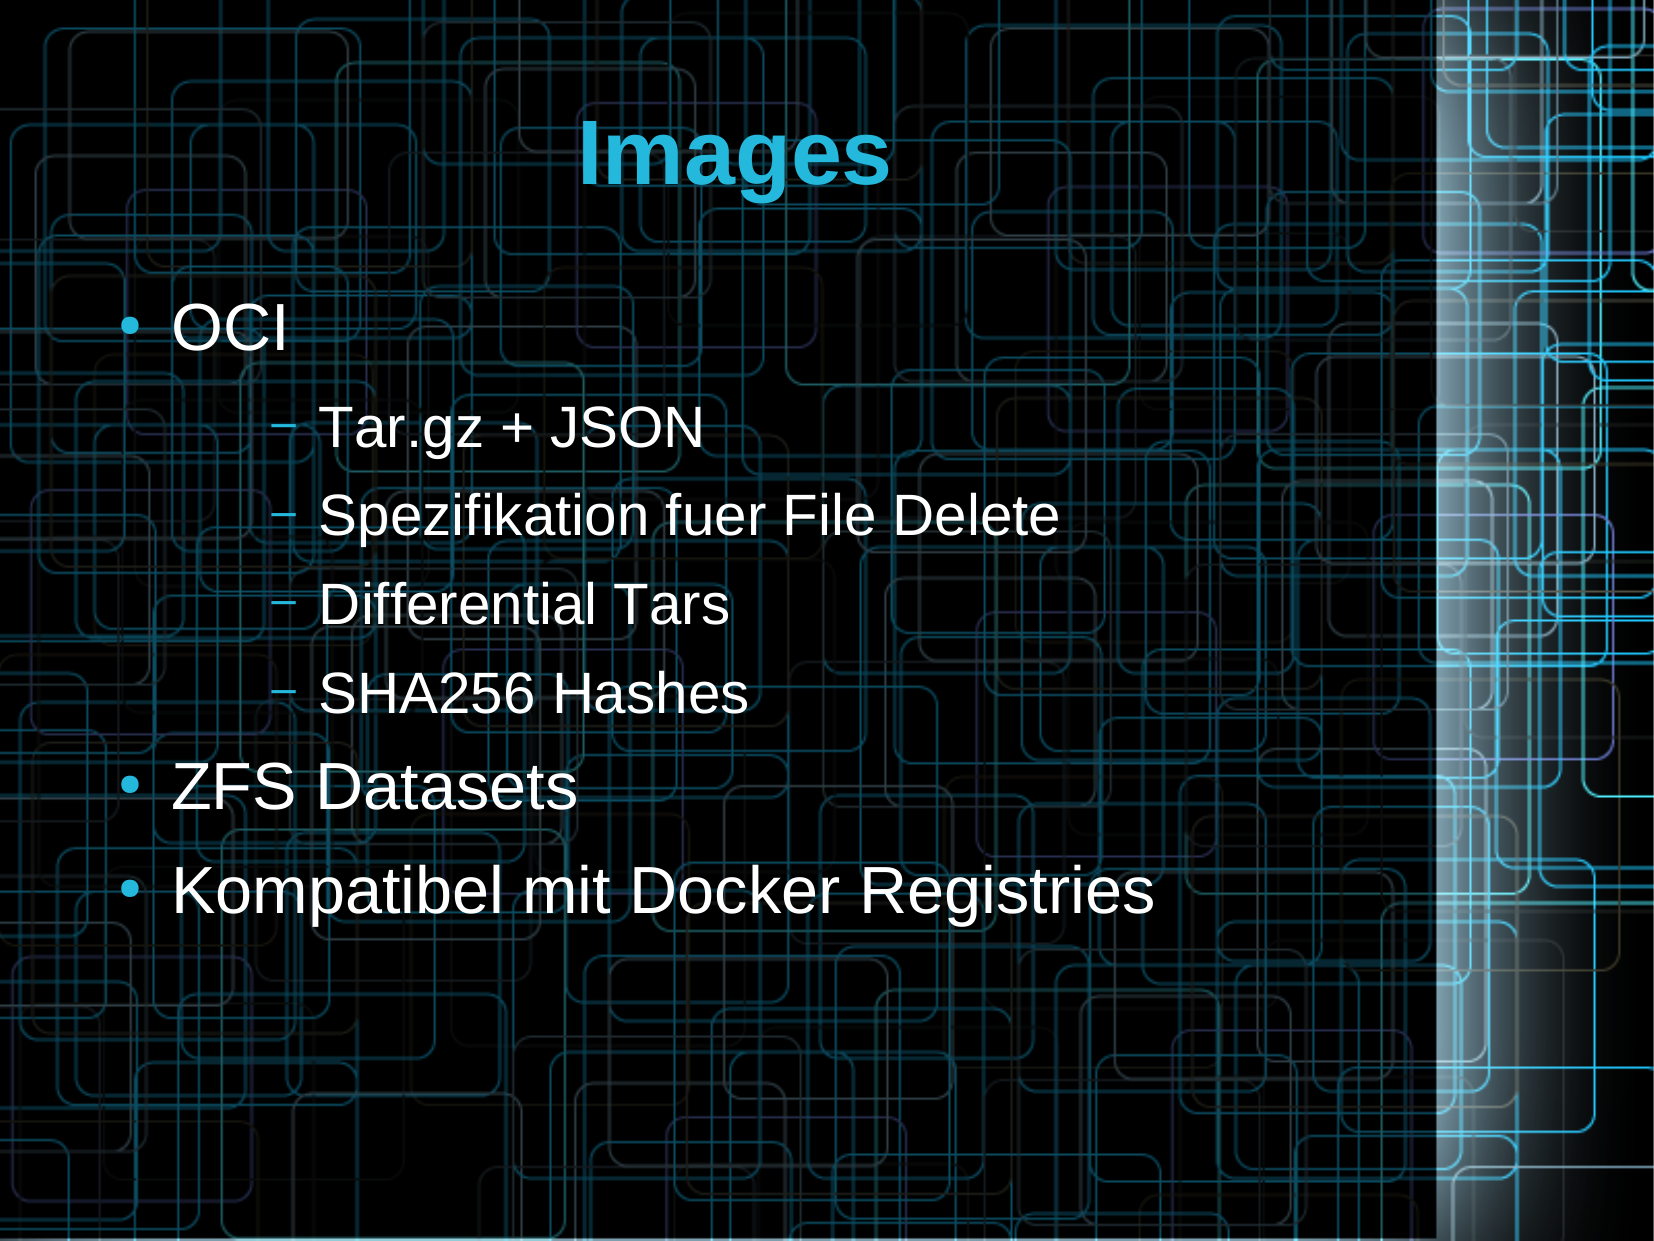

# Images
OCI
Tar.gz + JSON
Spezifikation fuer File Delete
Differential Tars
SHA256 Hashes
ZFS Datasets
Kompatibel mit Docker Registries